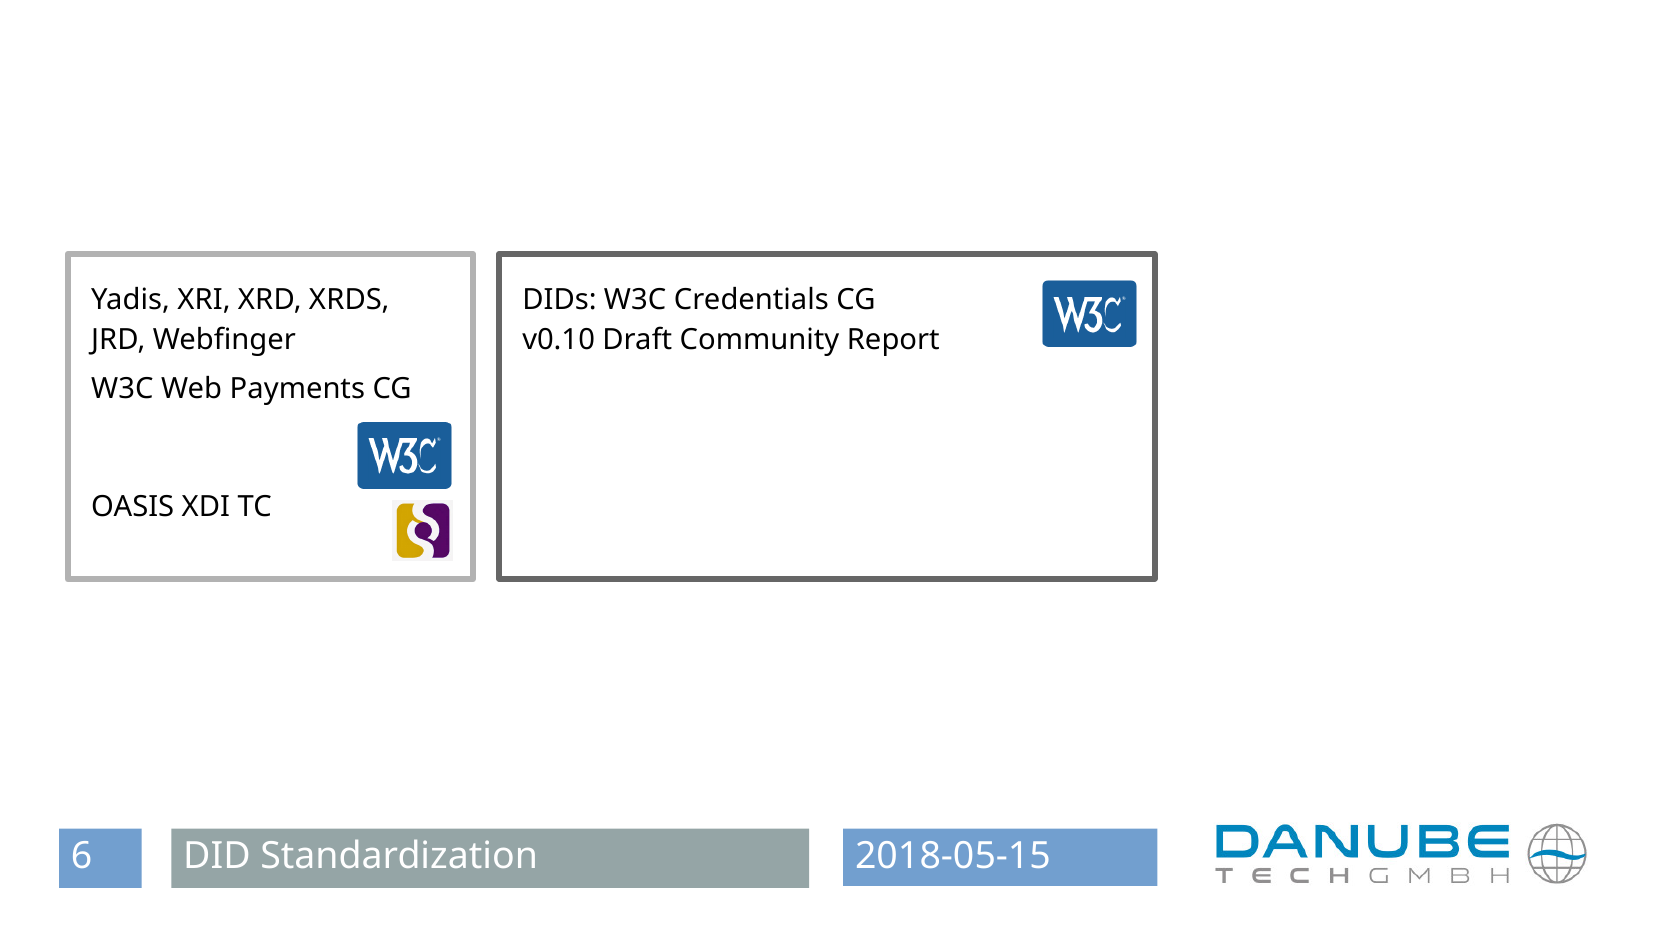

DIDs: W3C Credentials CG
v0.10 Draft Community Report
Yadis, XRI, XRD, XRDS,
JRD, Webfinger
W3C Web Payments CG
OASIS XDI TC
6
DID Standardization
2018-05-15